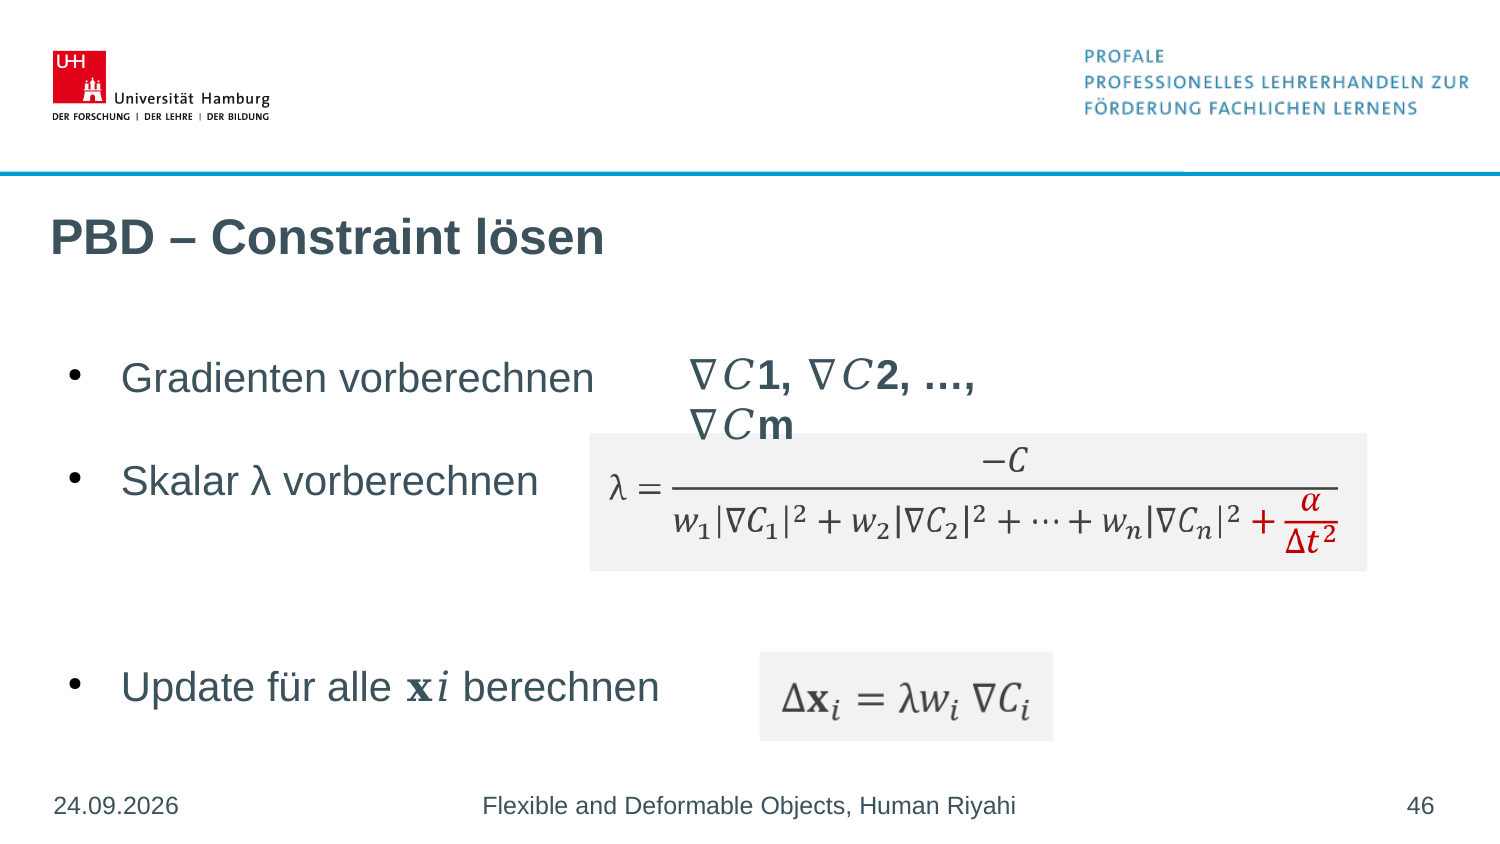

Quelle ist hier 10 minute physics von Matthias Müller (soft body videos)
Bild fehlt
# PBD – Constraint lösen
Gradienten vorberechnen
Skalar λ vorberechnen
Update für alle 𝐱𝑖 berechnen
∇𝐶1, ∇𝐶2, …, ∇𝐶m
Flexible and Deformable Objects, Human Riyahi